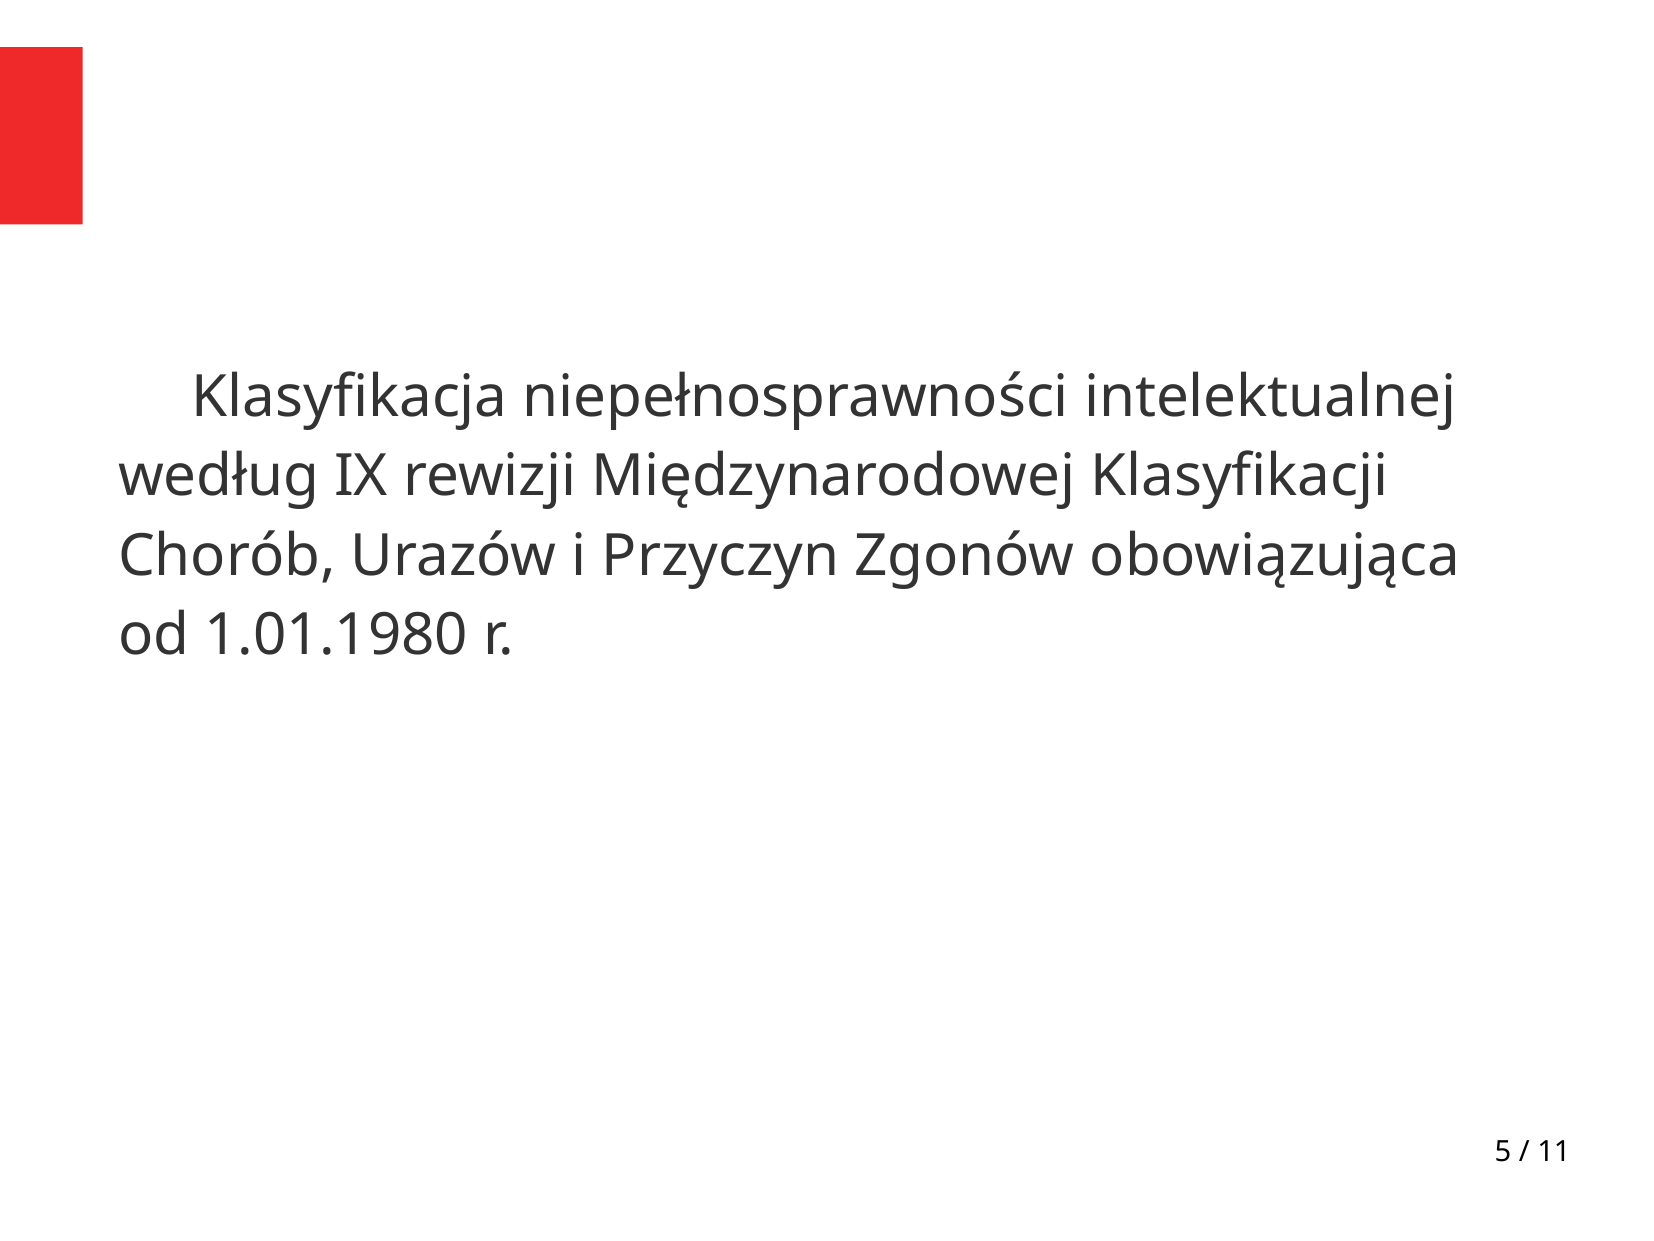

#
 	Klasyfikacja niepełnosprawności intelektualnej według IX rewizji Międzynarodowej Klasyfikacji Chorób, Urazów i Przyczyn Zgonów obowiązująca od 1.01.1980 r.
5